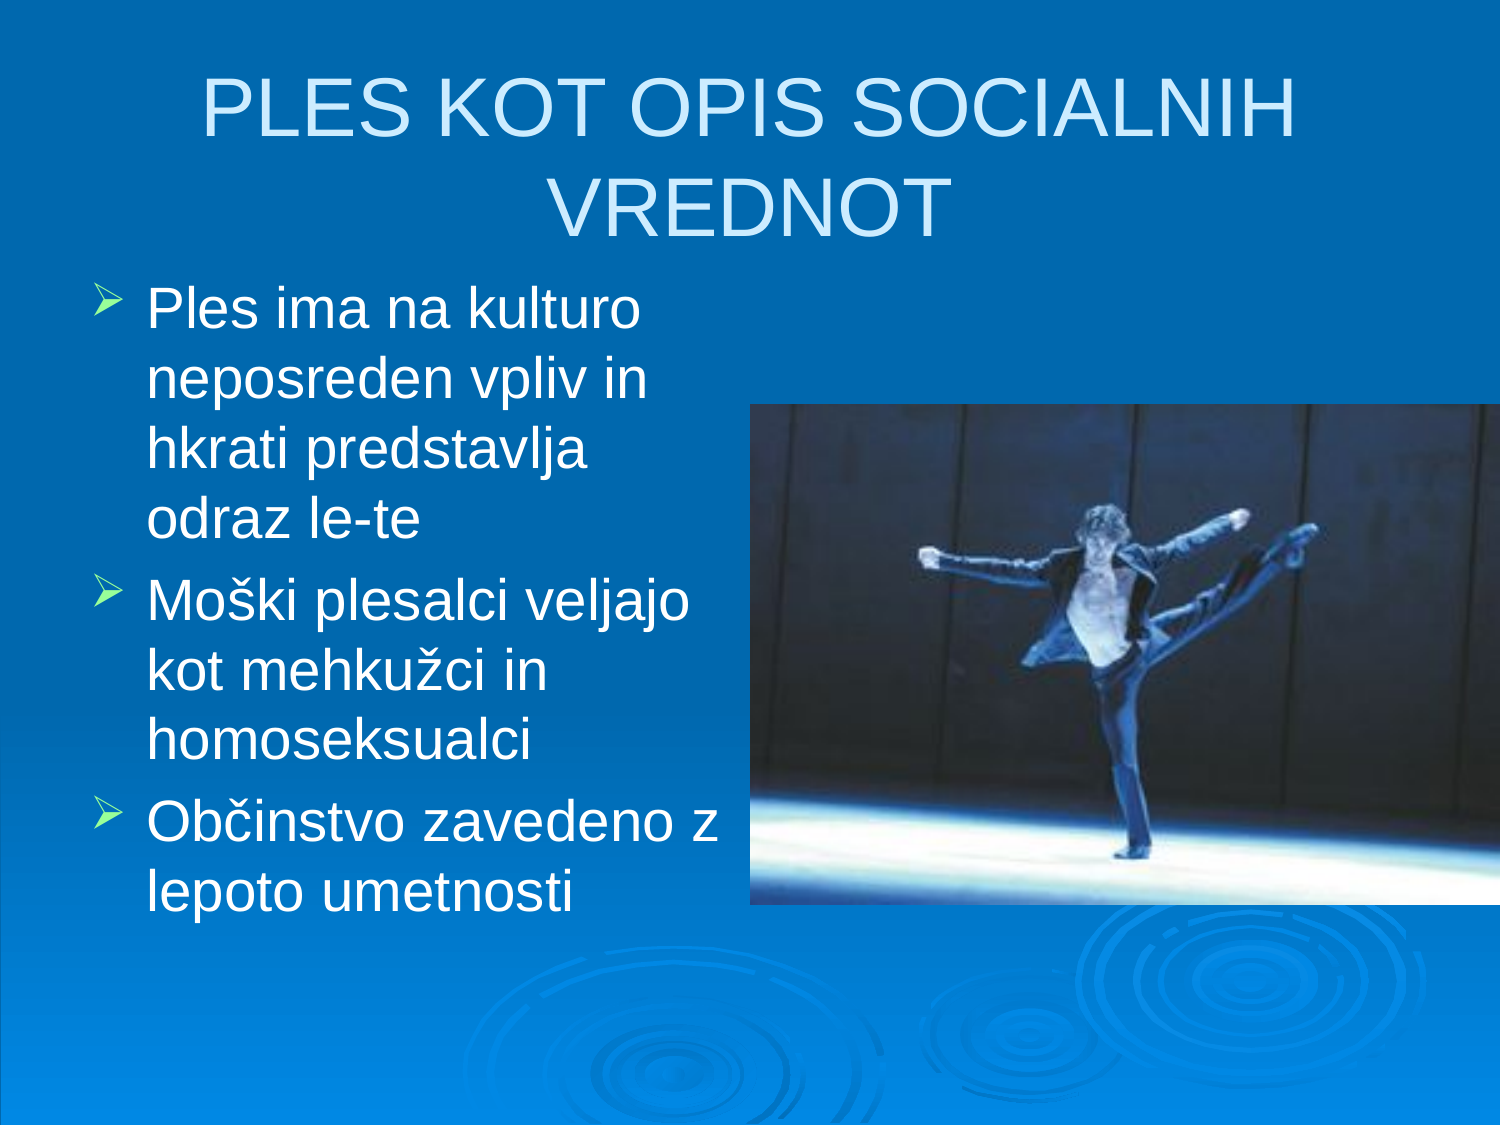

# PLES KOT OPIS SOCIALNIH VREDNOT
Ples ima na kulturo neposreden vpliv in hkrati predstavlja odraz le-te
Moški plesalci veljajo kot mehkužci in homoseksualci
Občinstvo zavedeno z lepoto umetnosti